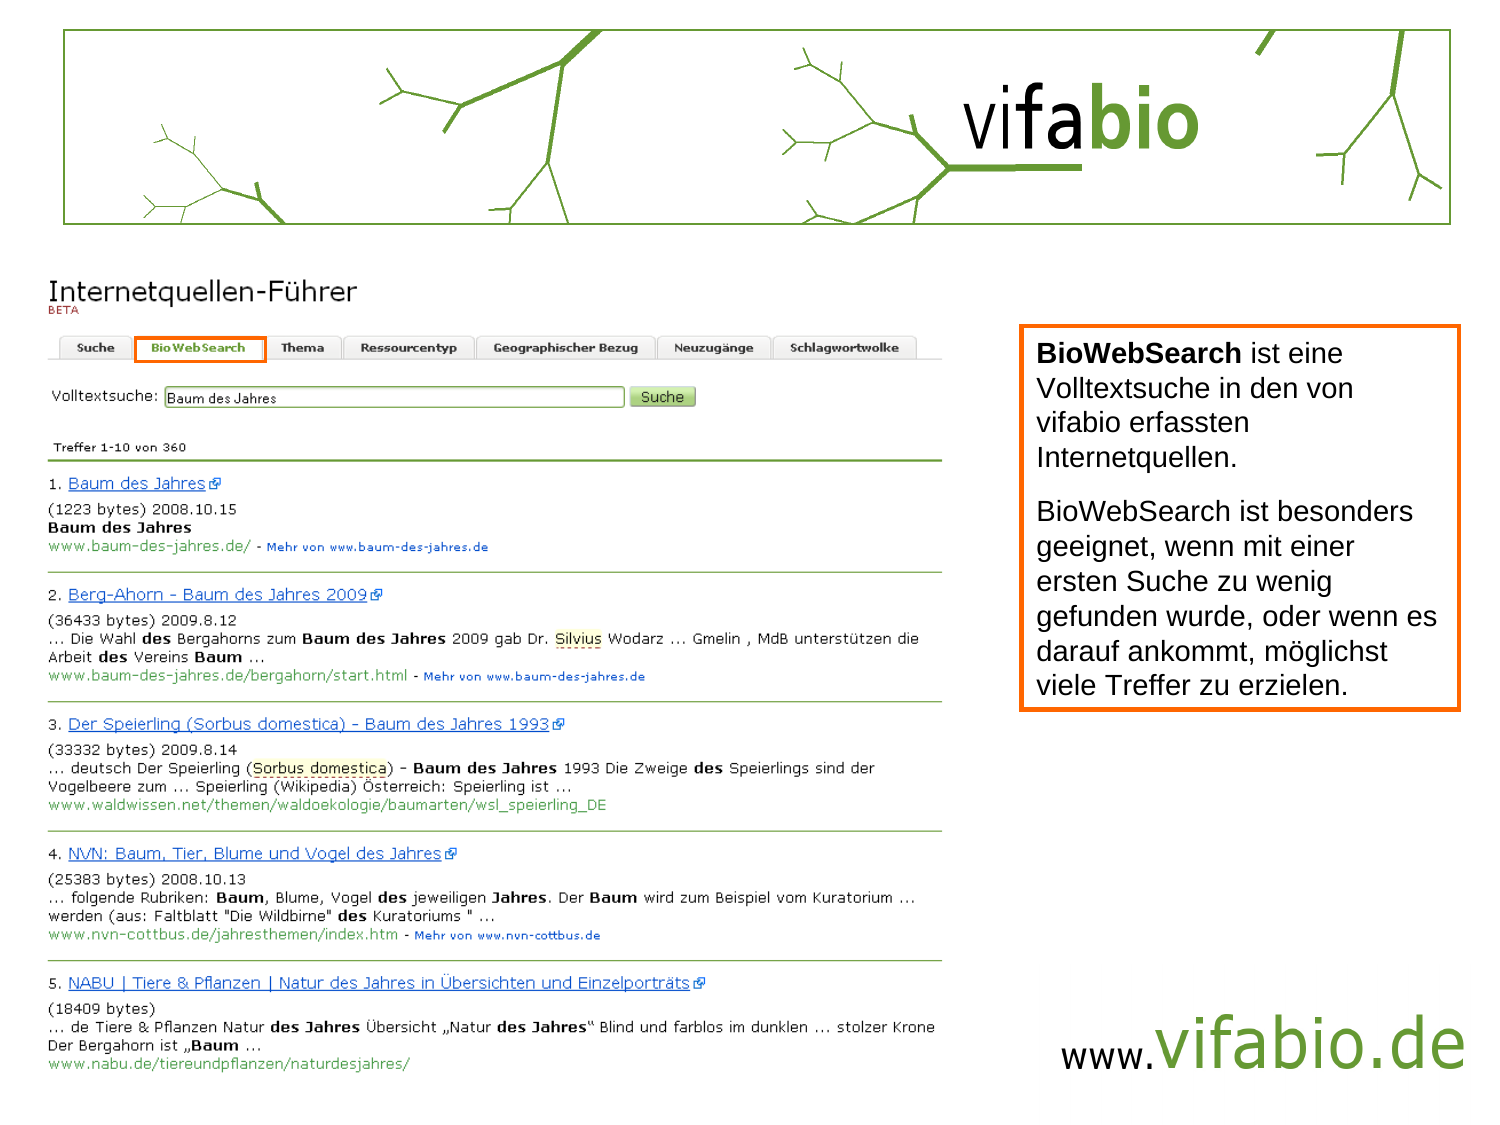

BioWebSearch ist eine Volltextsuche in den von vifabio erfassten Internetquellen.
BioWebSearch ist besonders geeignet, wenn mit einer ersten Suche zu wenig gefunden wurde, oder wenn es darauf ankommt, möglichst viele Treffer zu erzielen.